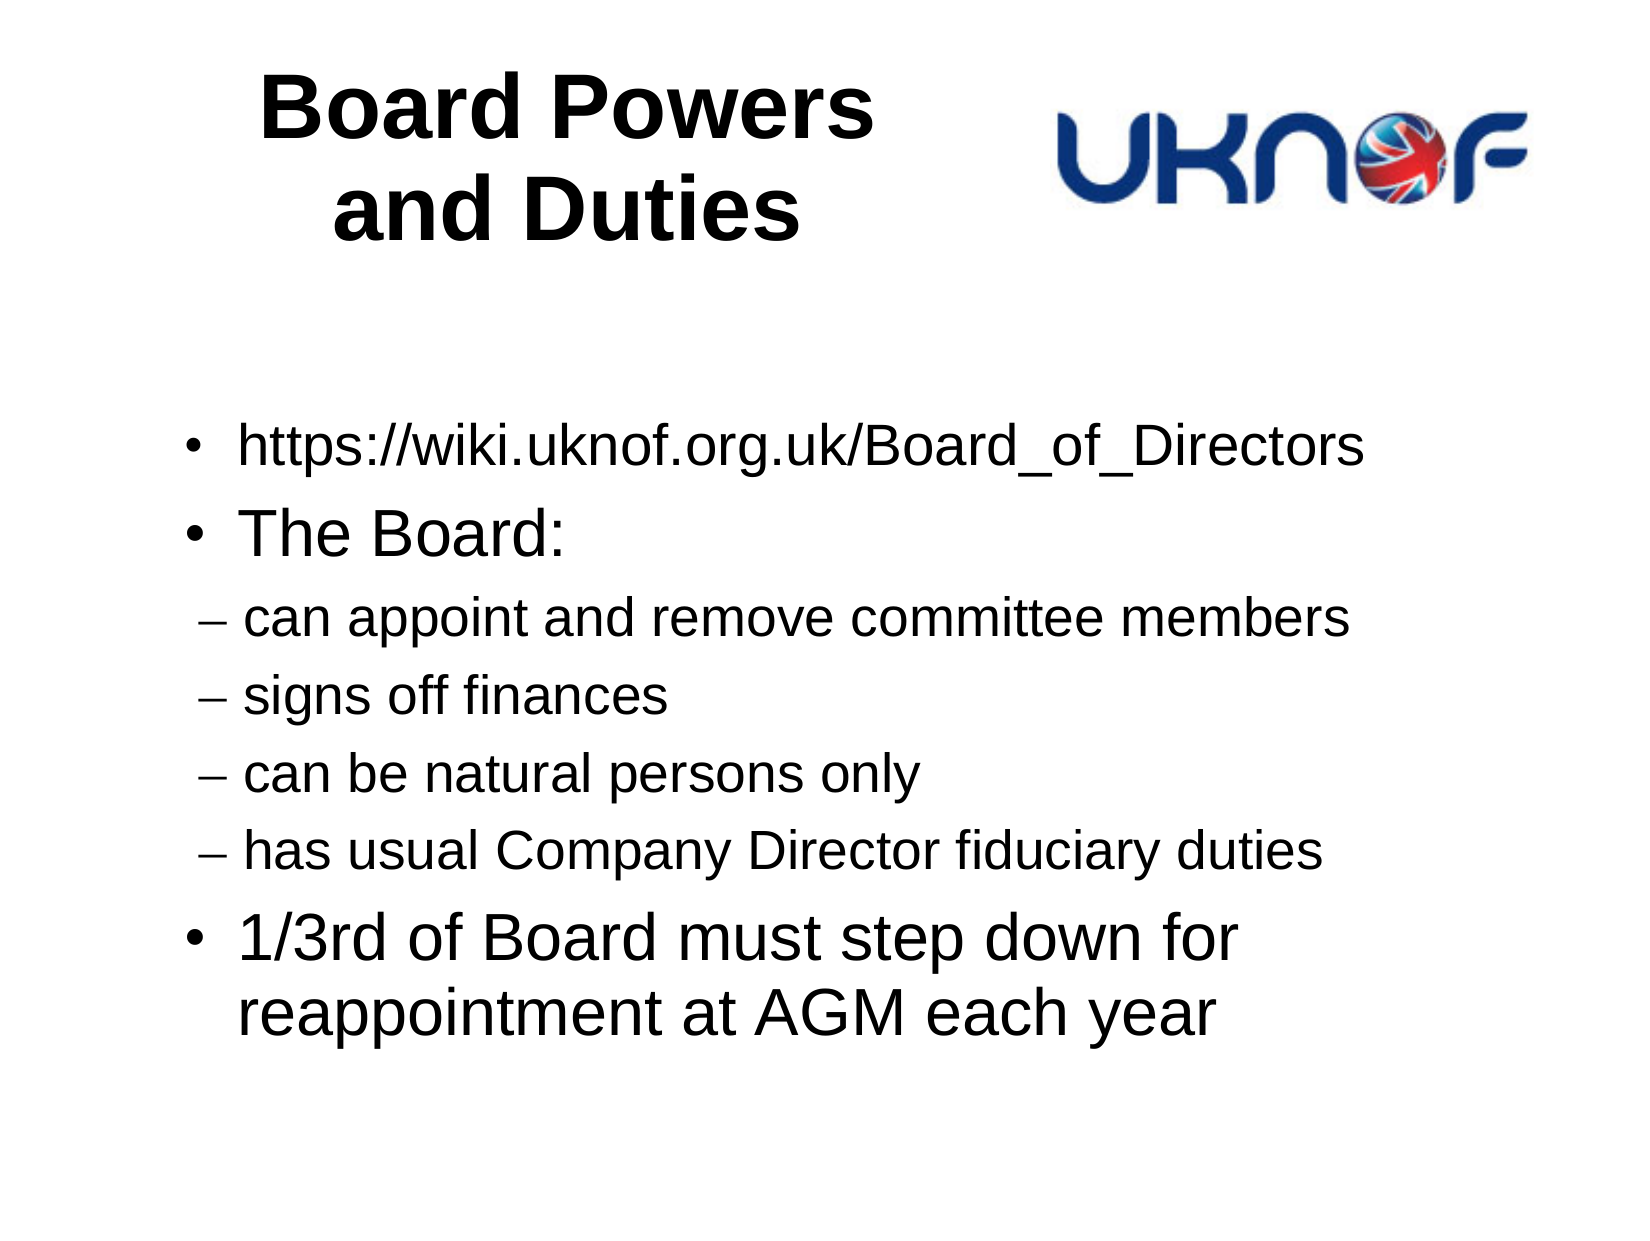

# Board Powers and Duties
https://wiki.uknof.org.uk/Board_of_Directors
The Board:
can appoint and remove committee members
signs off finances
can be natural persons only
has usual Company Director fiduciary duties
1/3rd of Board must step down for reappointment at AGM each year